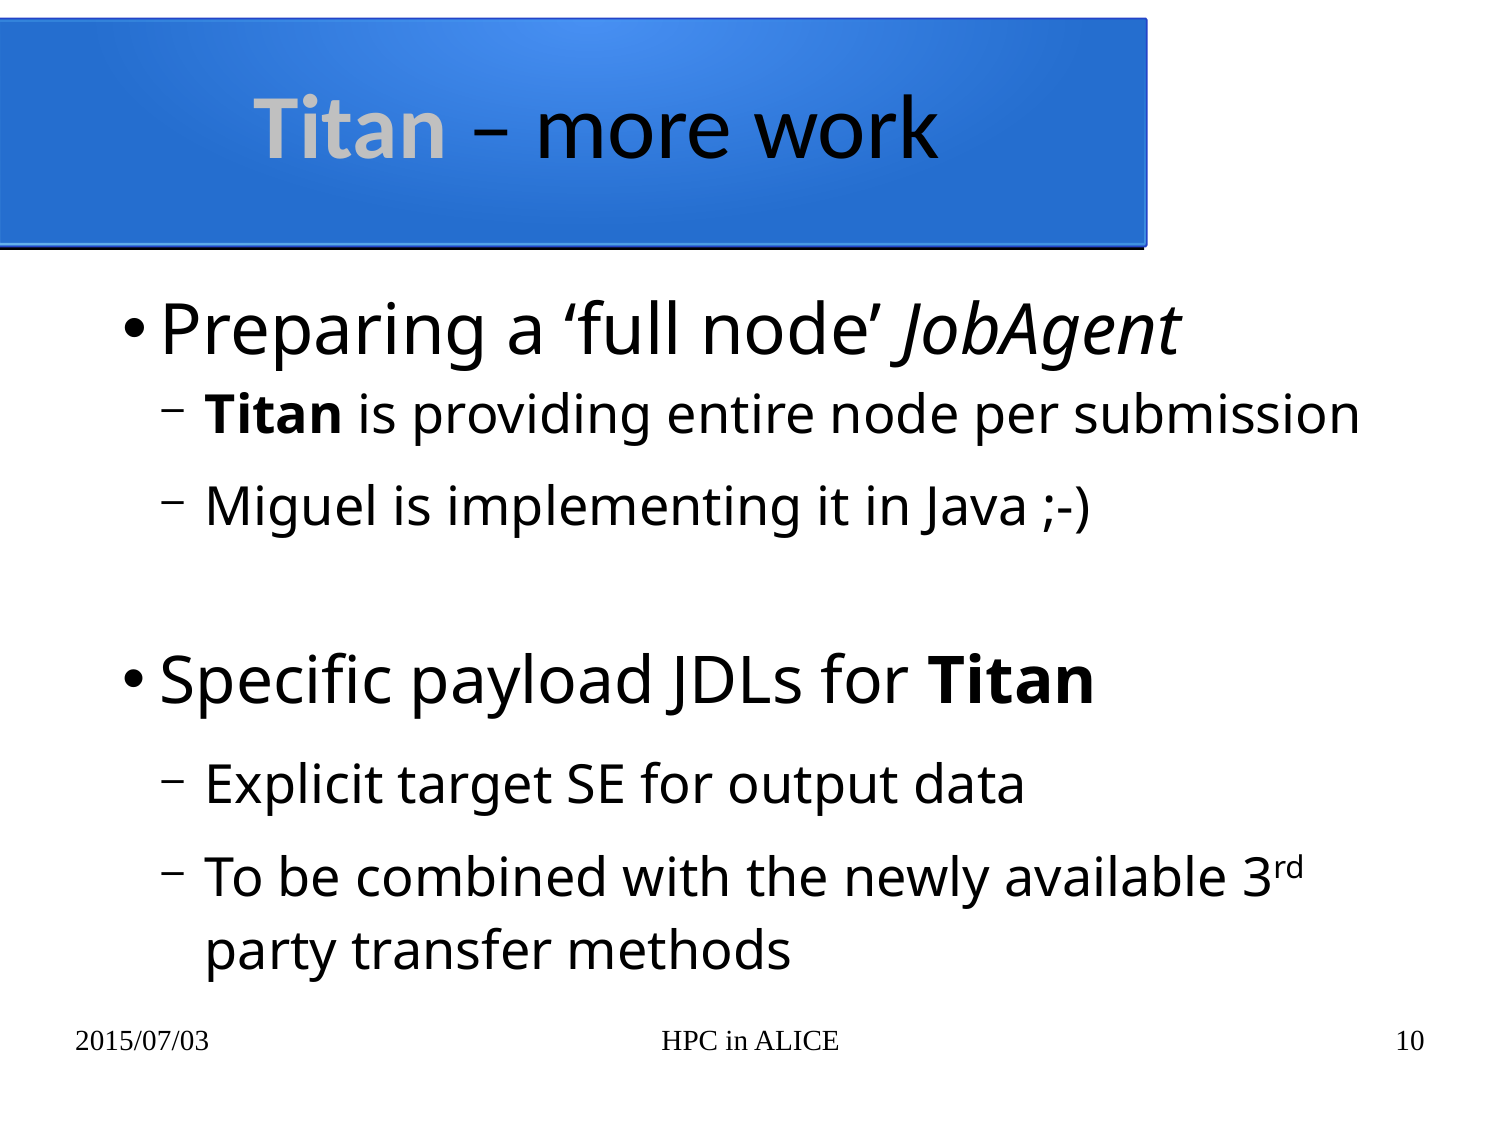

# Titan – more work
Preparing a ‘full node’ JobAgent
Titan is providing entire node per submission
Miguel is implementing it in Java ;-)
Specific payload JDLs for Titan
Explicit target SE for output data
To be combined with the newly available 3rd party transfer methods
2015/07/03
HPC in ALICE
10